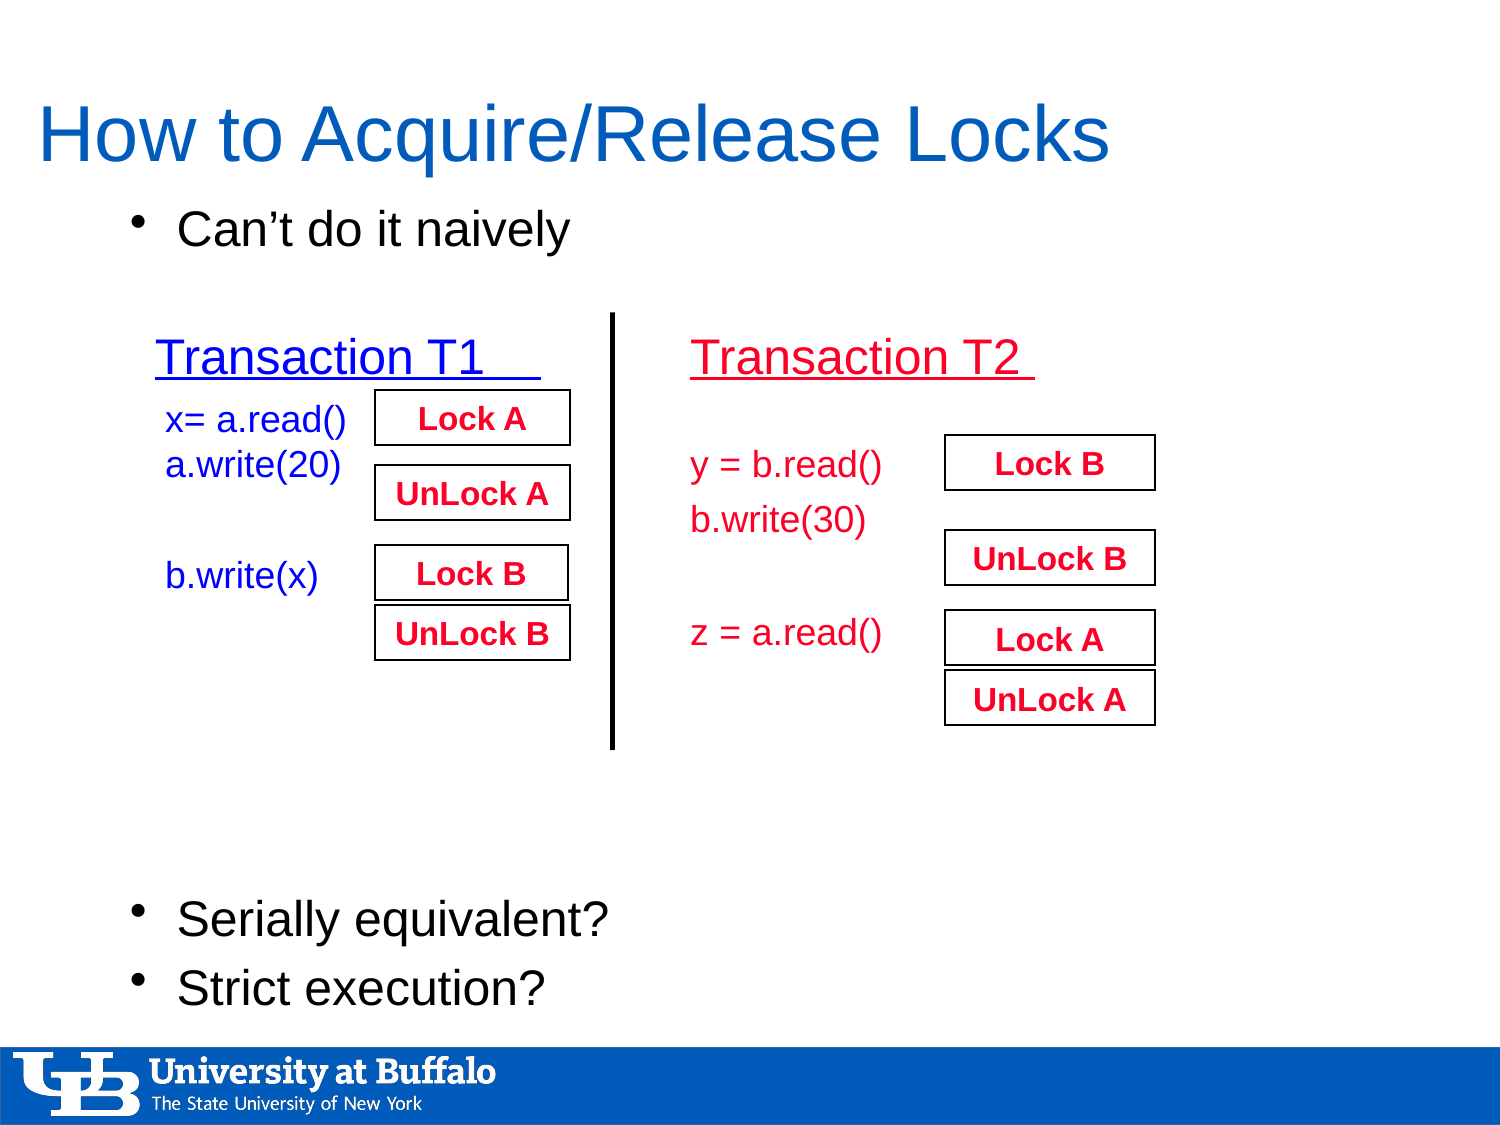

# How to Acquire/Release Locks
Can’t do it naively
Serially equivalent?
Strict execution?
Transaction T1 		Transaction T2
	x= a.read()
	a.write(20)			 		y = b.read()
								b.write(30)
	b.write(x)
								z = a.read()
Lock A
Lock B
UnLock A
UnLock B
Lock B
UnLock B
Lock A
UnLock A